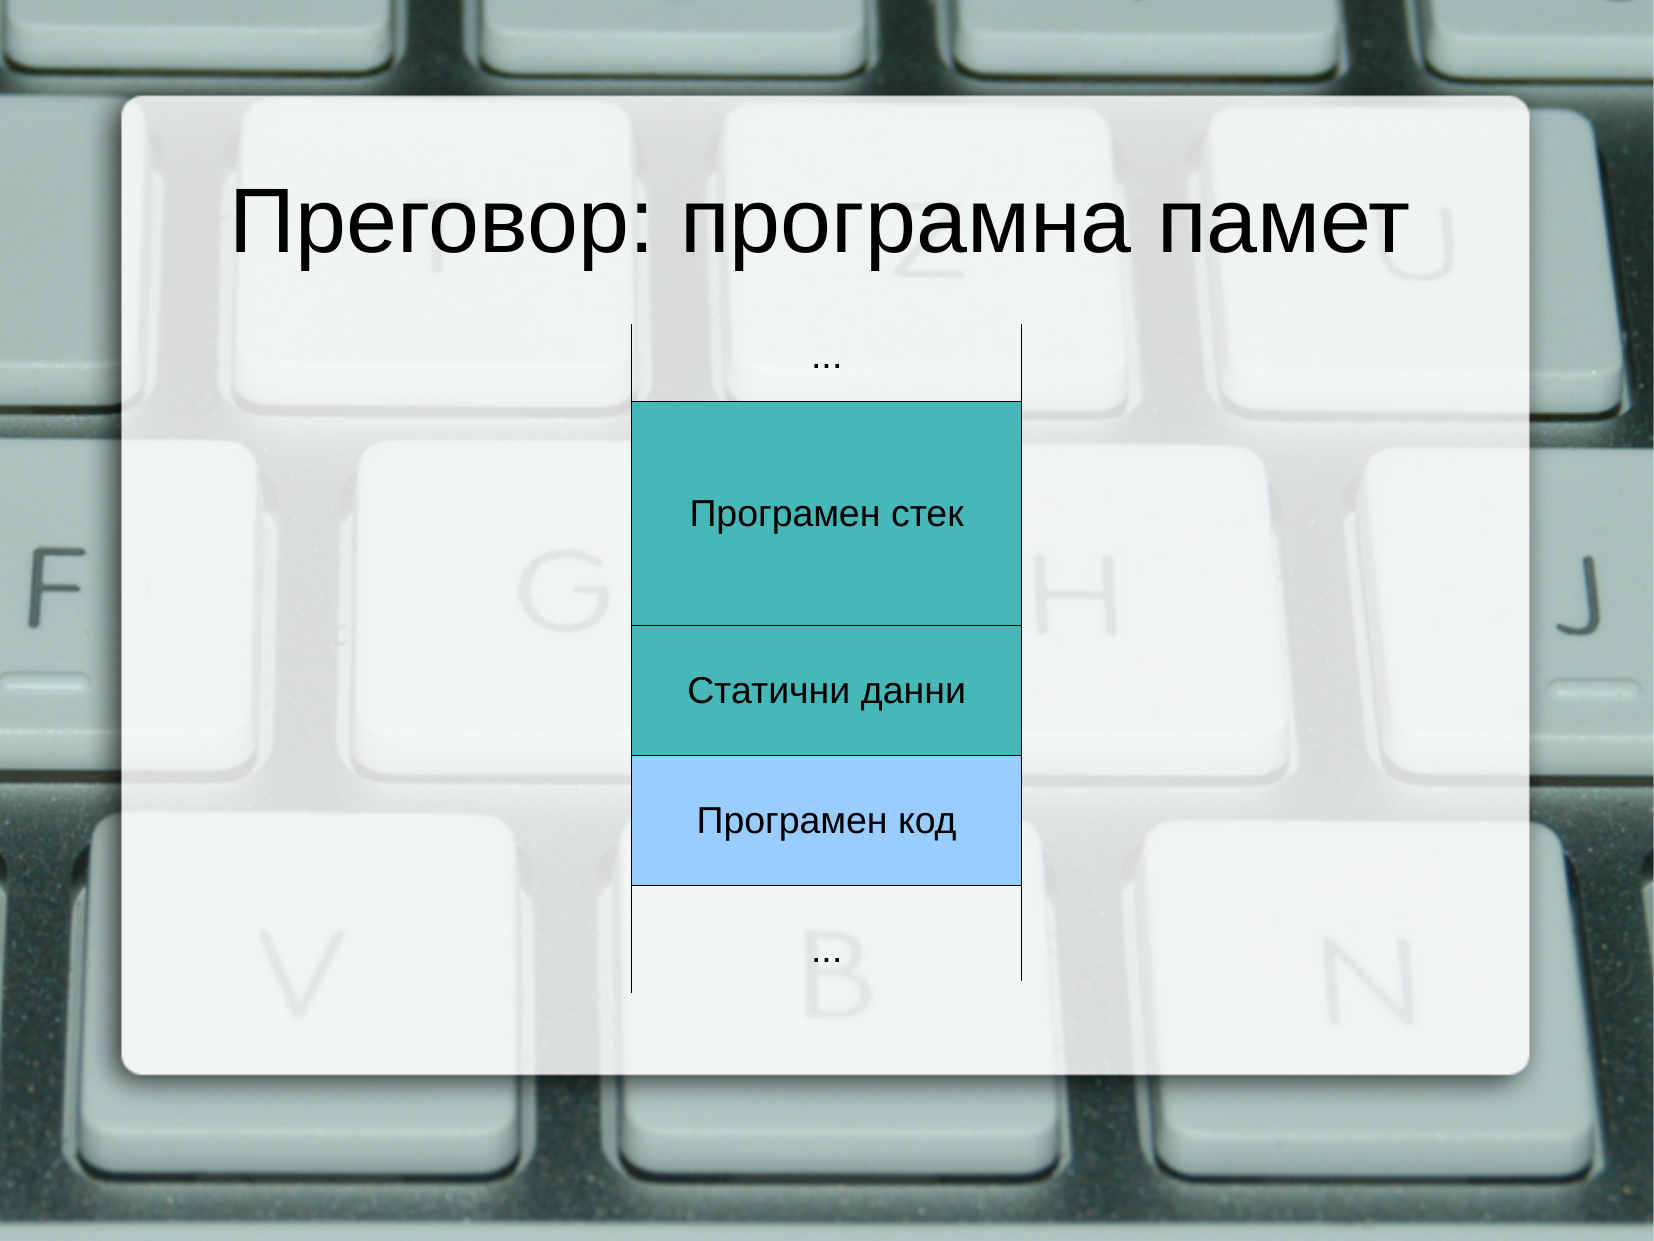

# Преговор: програмна памет
...
Програмен стек
Статични данни
Програмен код
...